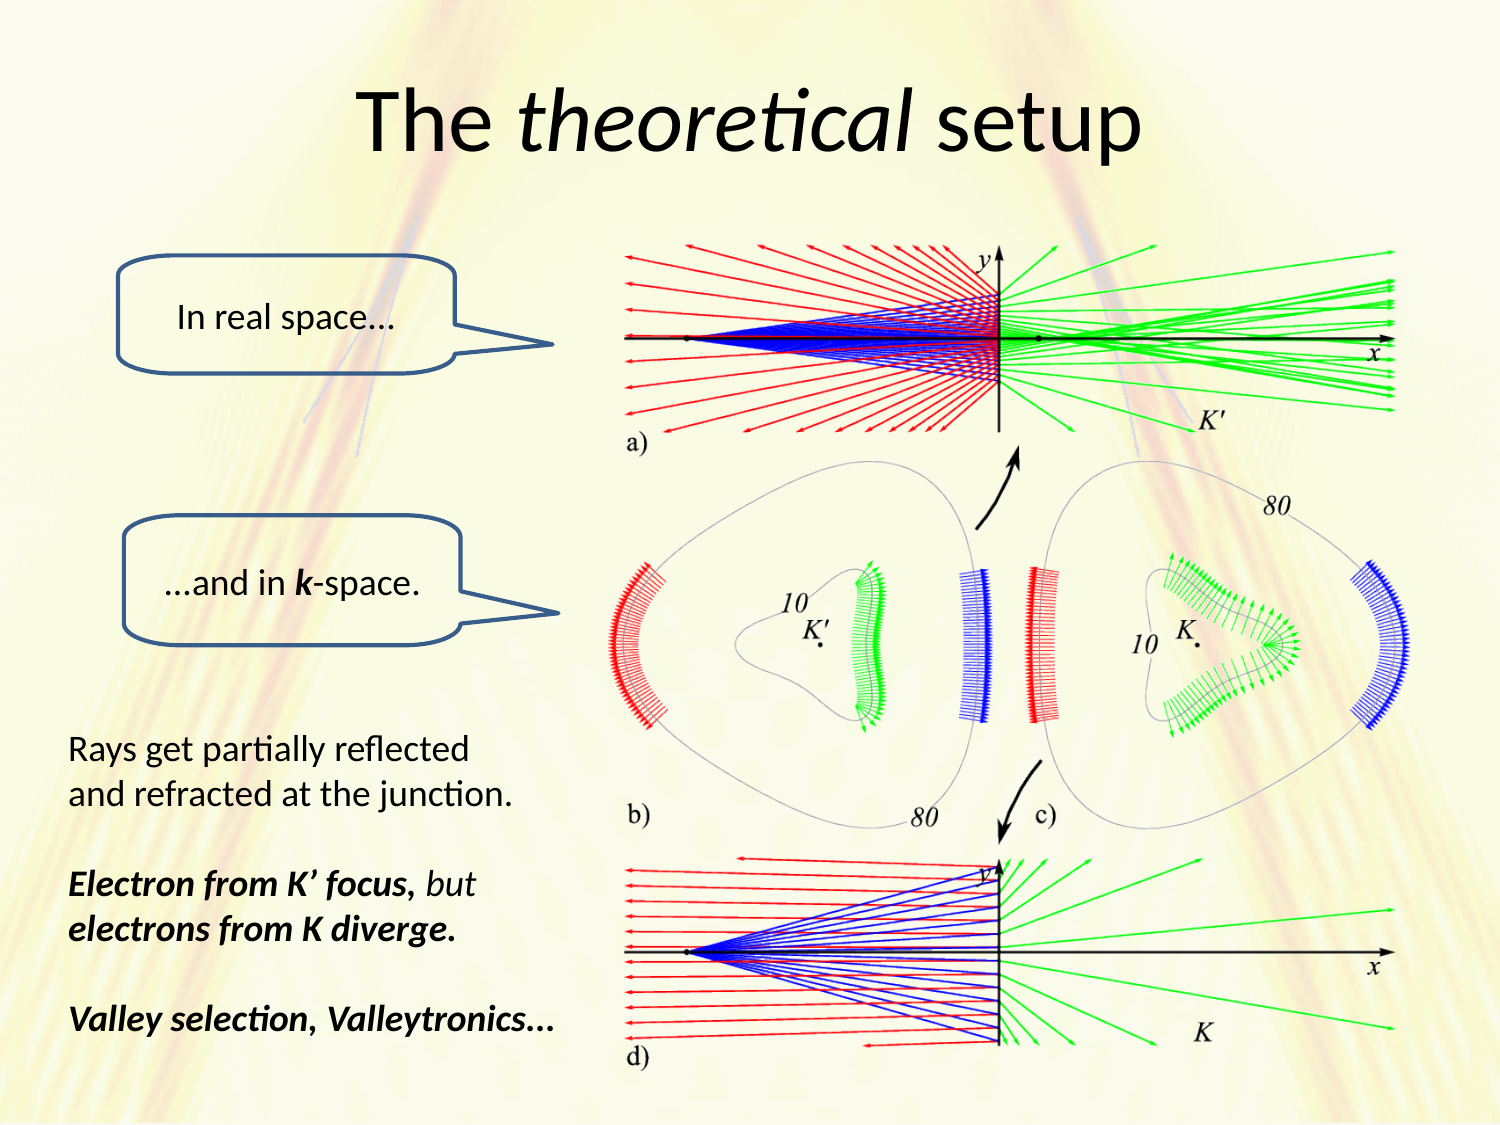

The theoretical setup
In real space...
...and in k-space.
Rays get partially reflected
and refracted at the junction.
Electron from K’ focus, but
electrons from K diverge.
Valley selection, Valleytronics...